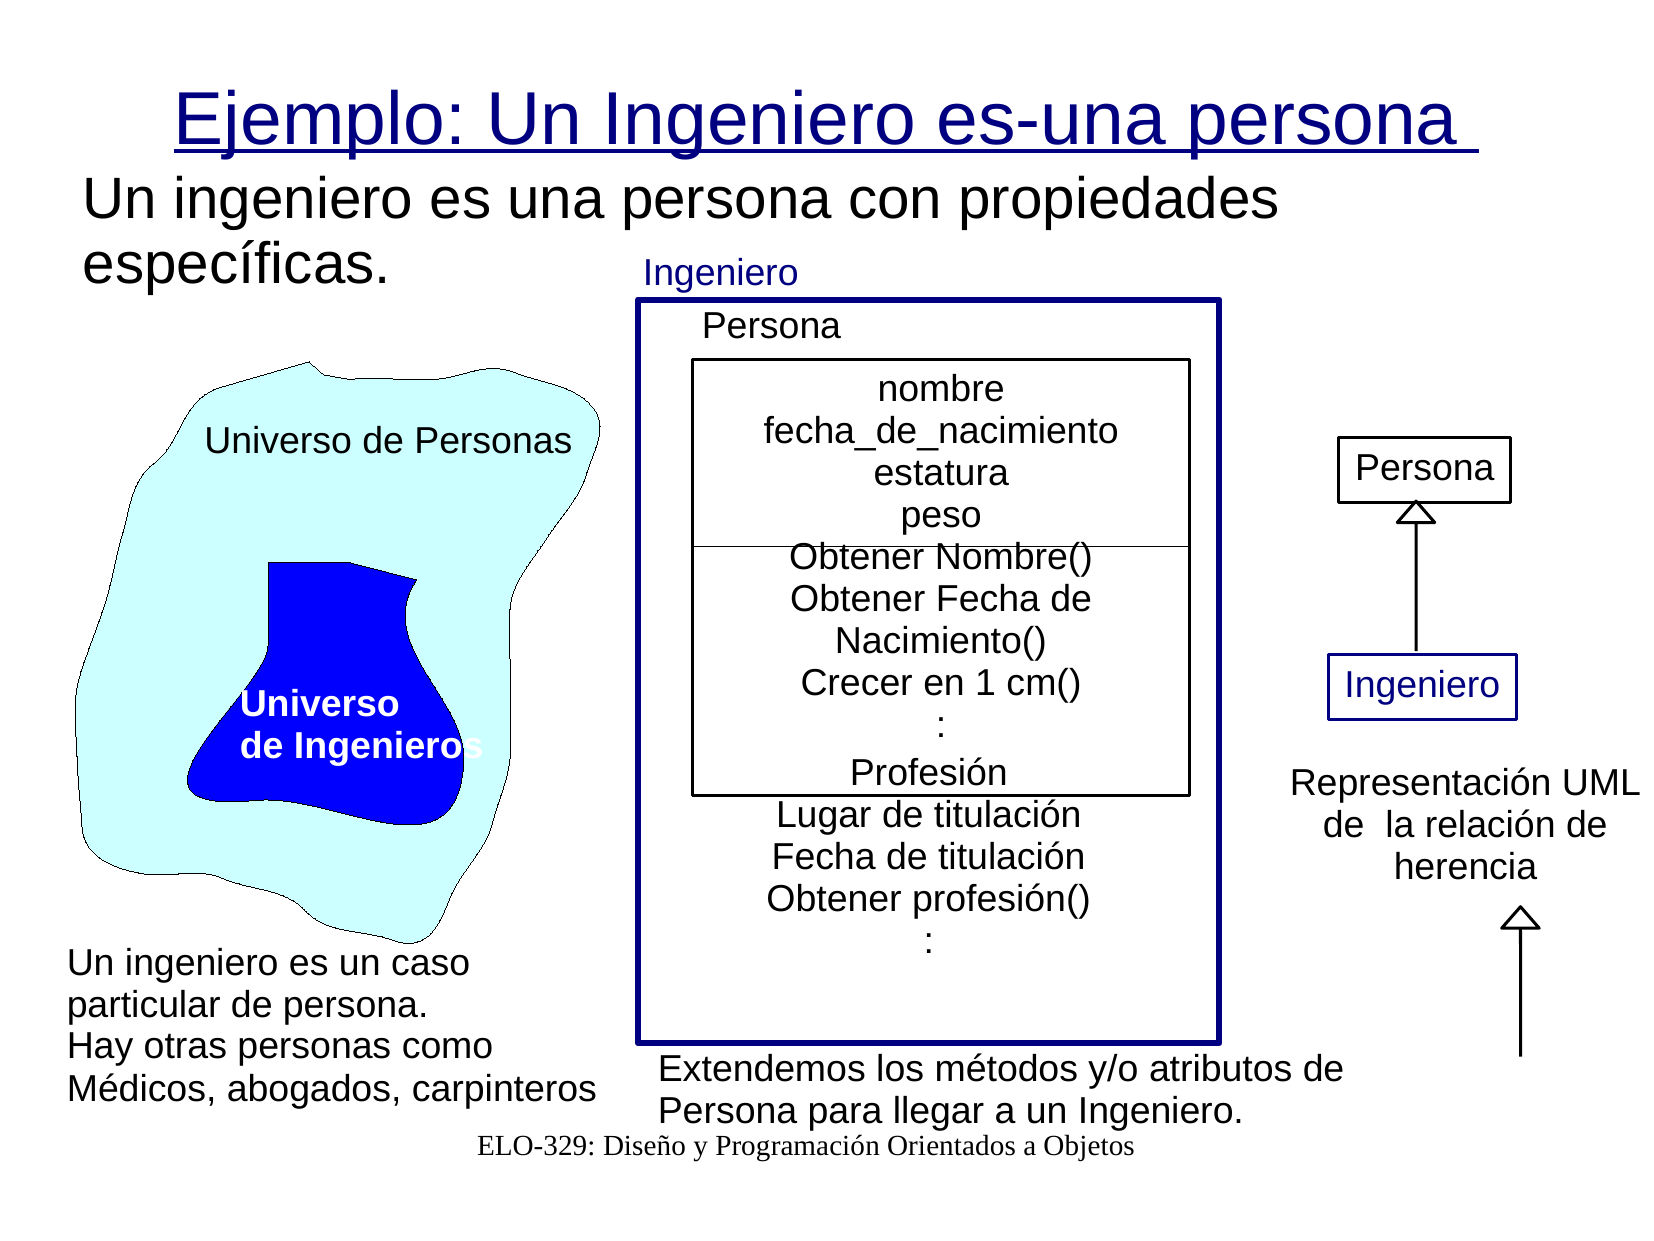

# Ejemplo: Un Ingeniero es-una persona
Un ingeniero es una persona con propiedades específicas.
Ingeniero
Persona
Profesión
Lugar de titulación
Fecha de titulación
Obtener profesión()
:
nombre
fecha_de_nacimiento
estatura
peso
Obtener Nombre()
Obtener Fecha de Nacimiento()
Crecer en 1 cm()
:
Universo de Personas
Persona
Ingeniero
Universo
de Ingenieros
Representación UML
 de la relación de
herencia
Un ingeniero es un caso
particular de persona.
Hay otras personas como
Médicos, abogados, carpinteros
Extendemos los métodos y/o atributos de
Persona para llegar a un Ingeniero.